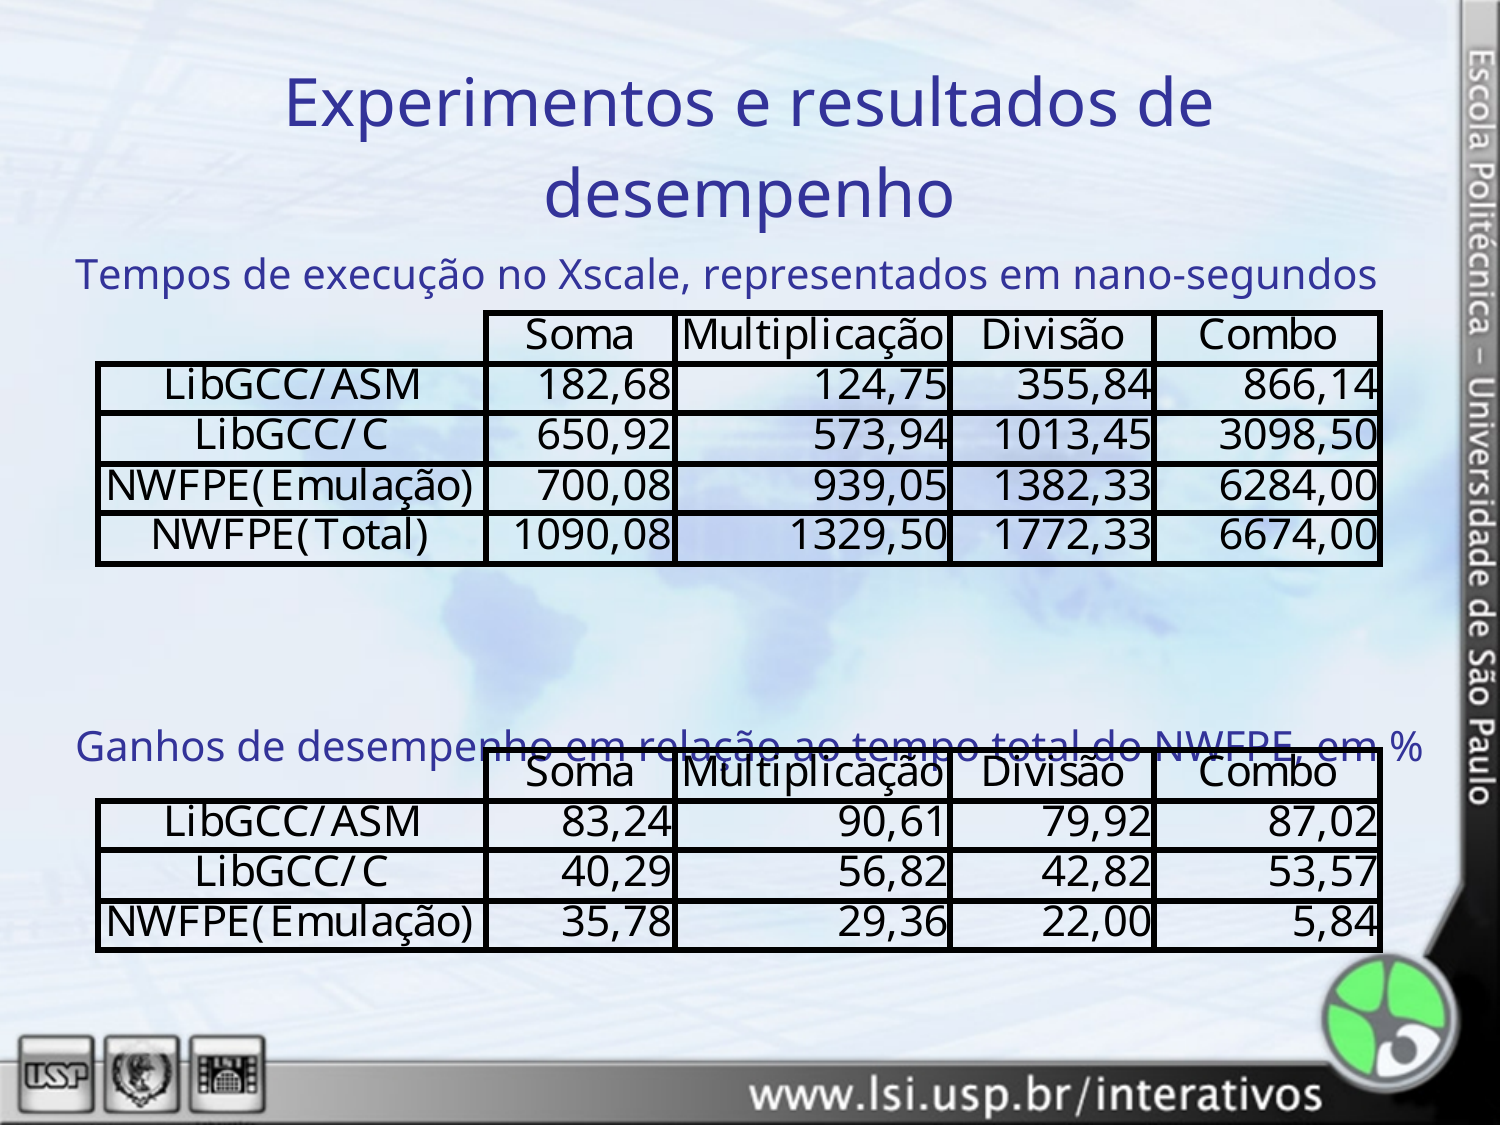

# Experimentos e resultados de desempenho
Tempos de execução no Xscale, representados em nano-segundos
Ganhos de desempenho em relação ao tempo total do NWFPE, em %